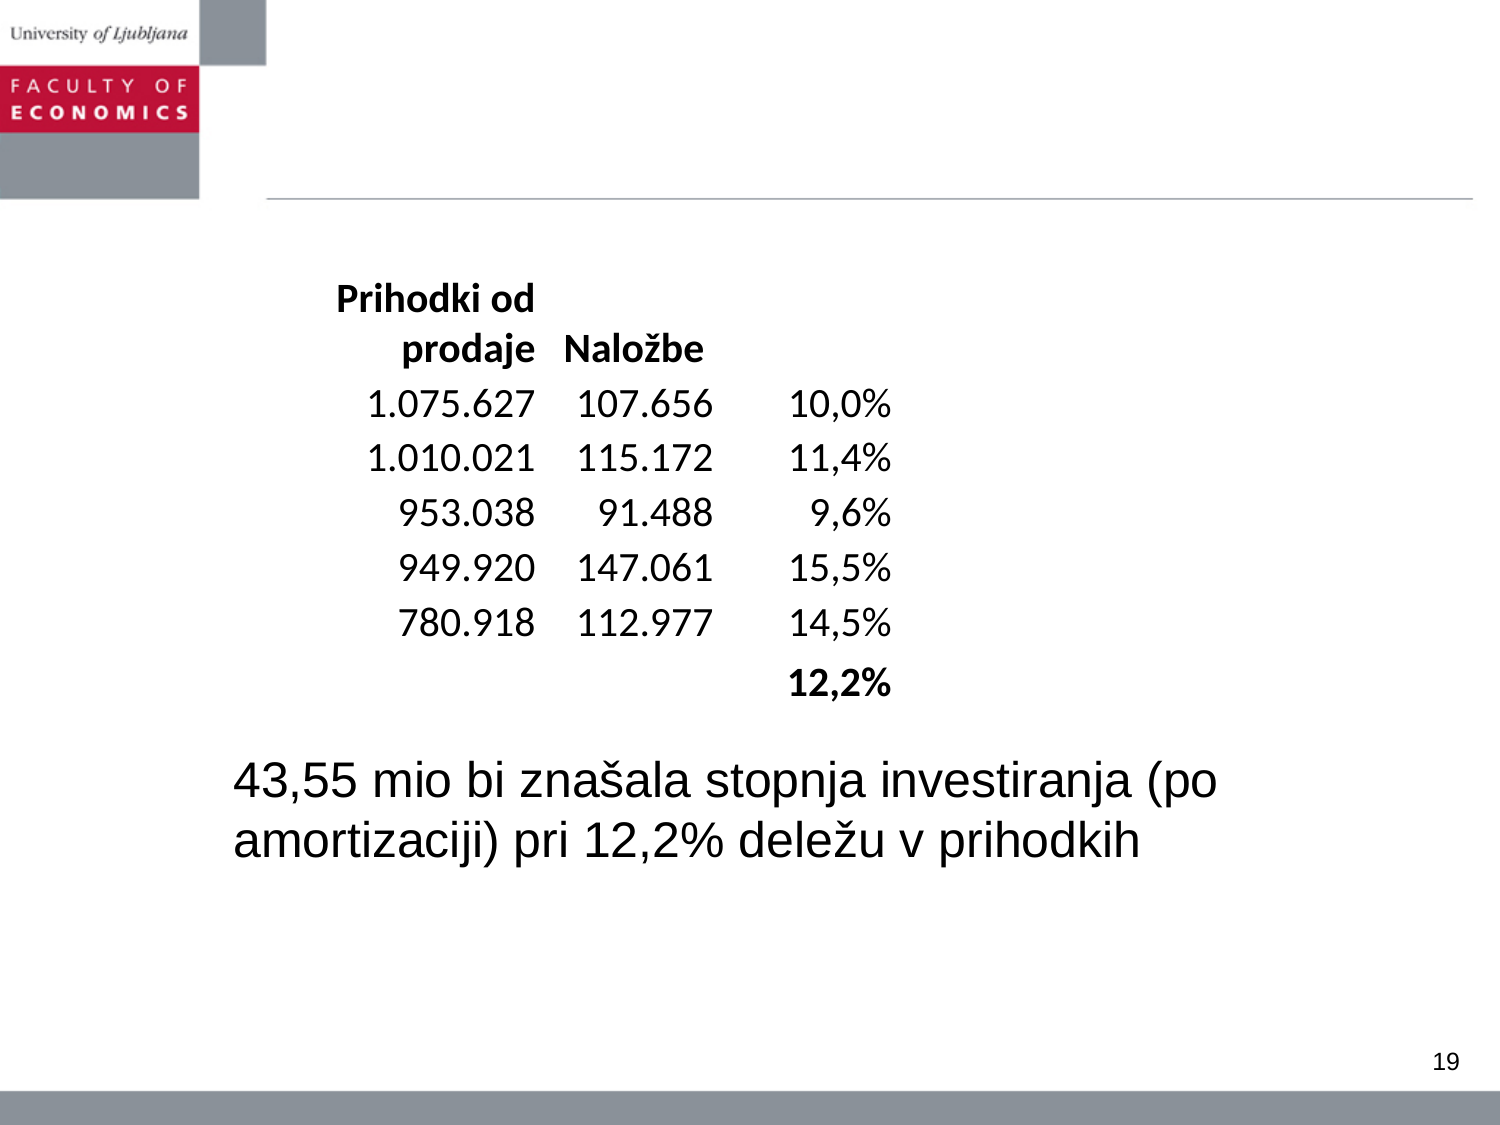

#
| Prihodki od prodaje | Naložbe | |
| --- | --- | --- |
| 1.075.627 | 107.656 | 10,0% |
| 1.010.021 | 115.172 | 11,4% |
| 953.038 | 91.488 | 9,6% |
| 949.920 | 147.061 | 15,5% |
| 780.918 | 112.977 | 14,5% |
| | | 12,2% |
43,55 mio bi znašala stopnja investiranja (po amortizaciji) pri 12,2% deležu v prihodkih